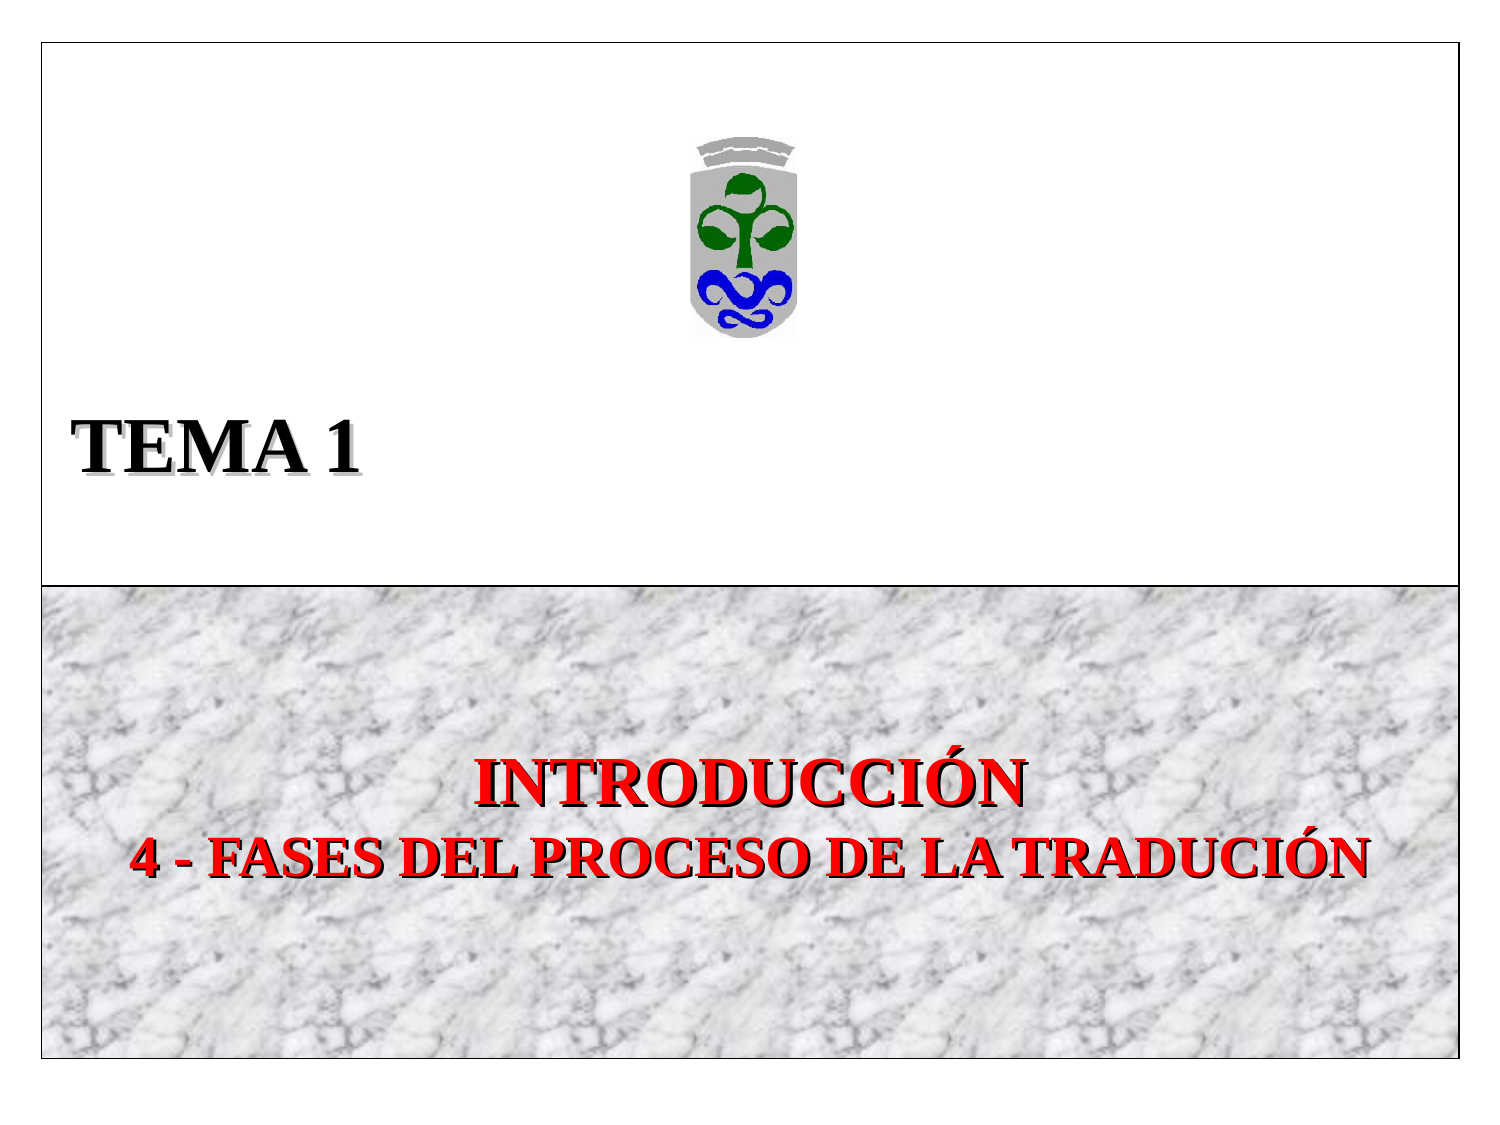

TEMA 1
INTRODUCCIÓN
4 - FASES DEL PROCESO DE LA TRADUCIÓN